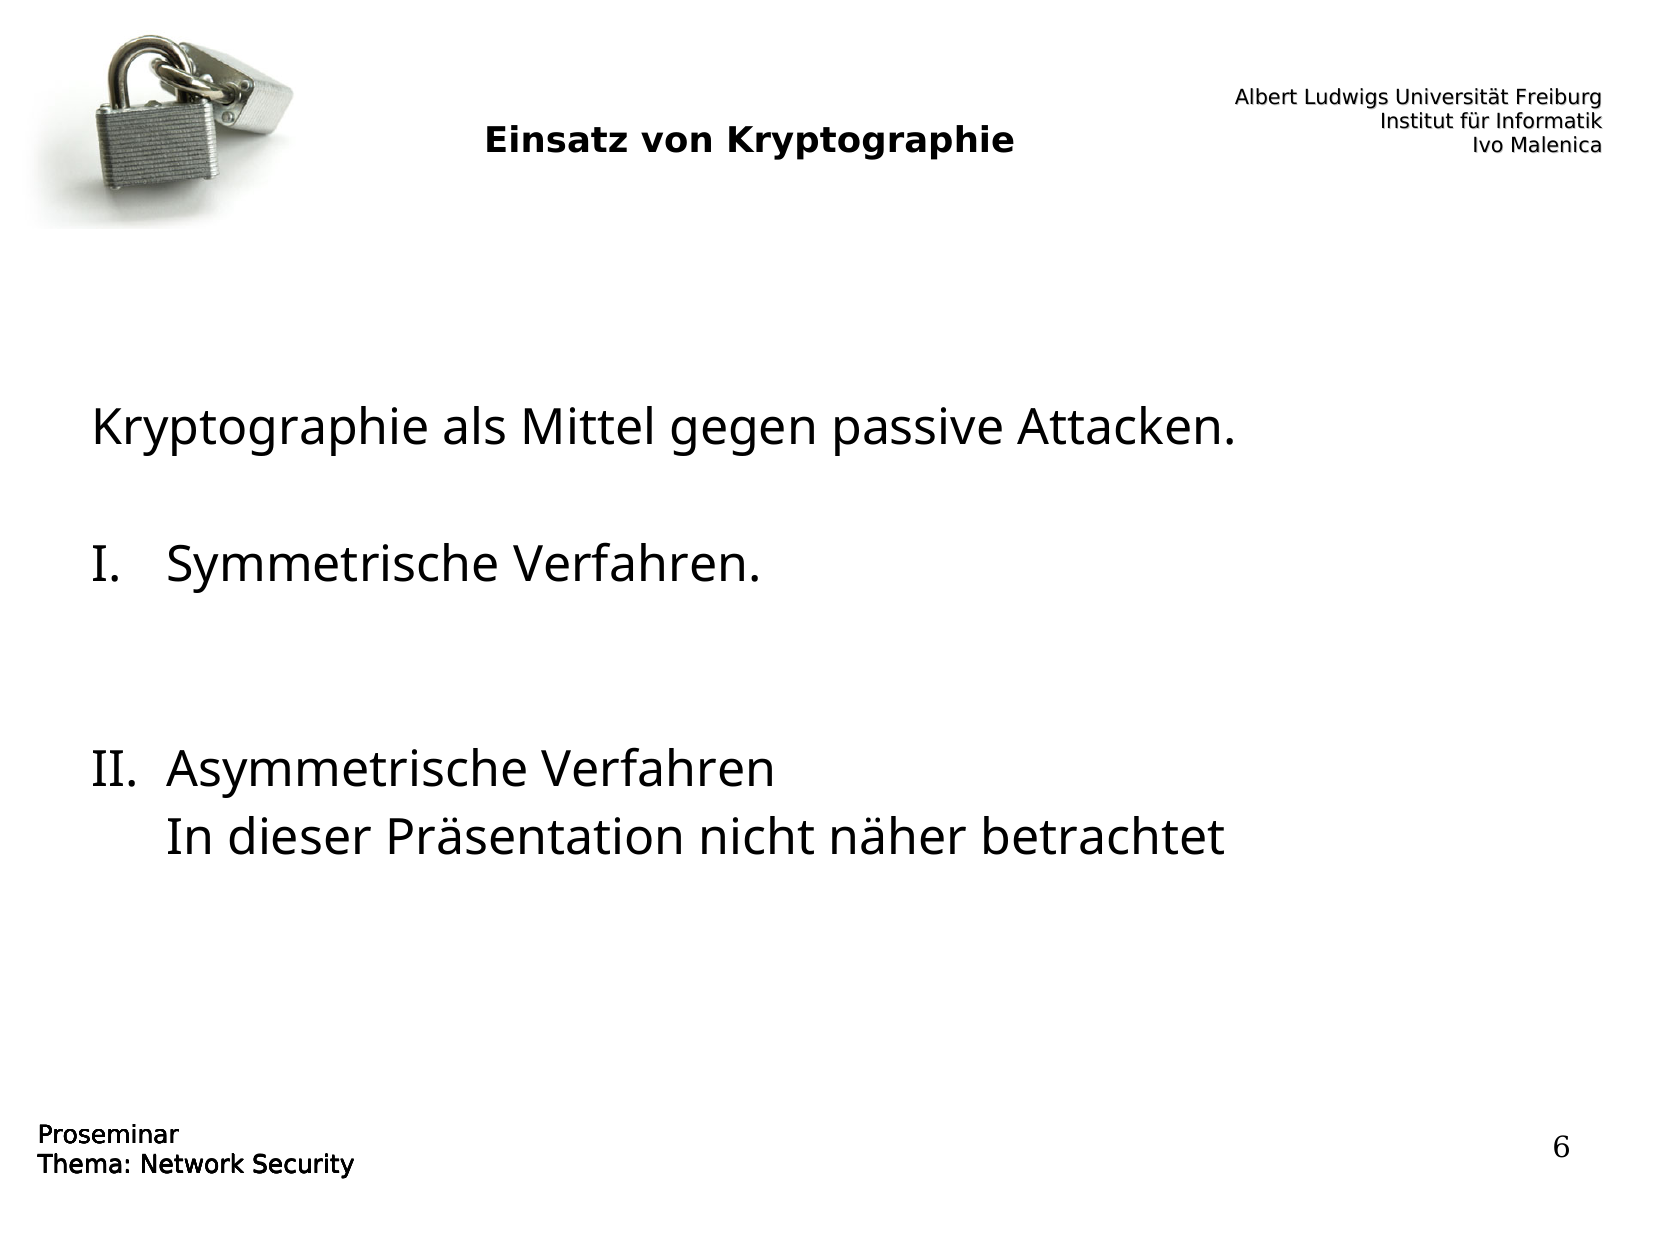

Albert Ludwigs Universität Freiburg
Institut für Informatik
Ivo Malenica
Einsatz von Kryptographie
Kryptographie als Mittel gegen passive Attacken.
I.	Symmetrische Verfahren.
II.	Asymmetrische Verfahren
	In dieser Präsentation nicht näher betrachtet
# Proseminar Thema: Network Security
Proseminar
Thema: Network Security
Proseminar
Thema: Network Security
Proseminar
Thema: Network Security
Proseminar
Thema: Network Security
6